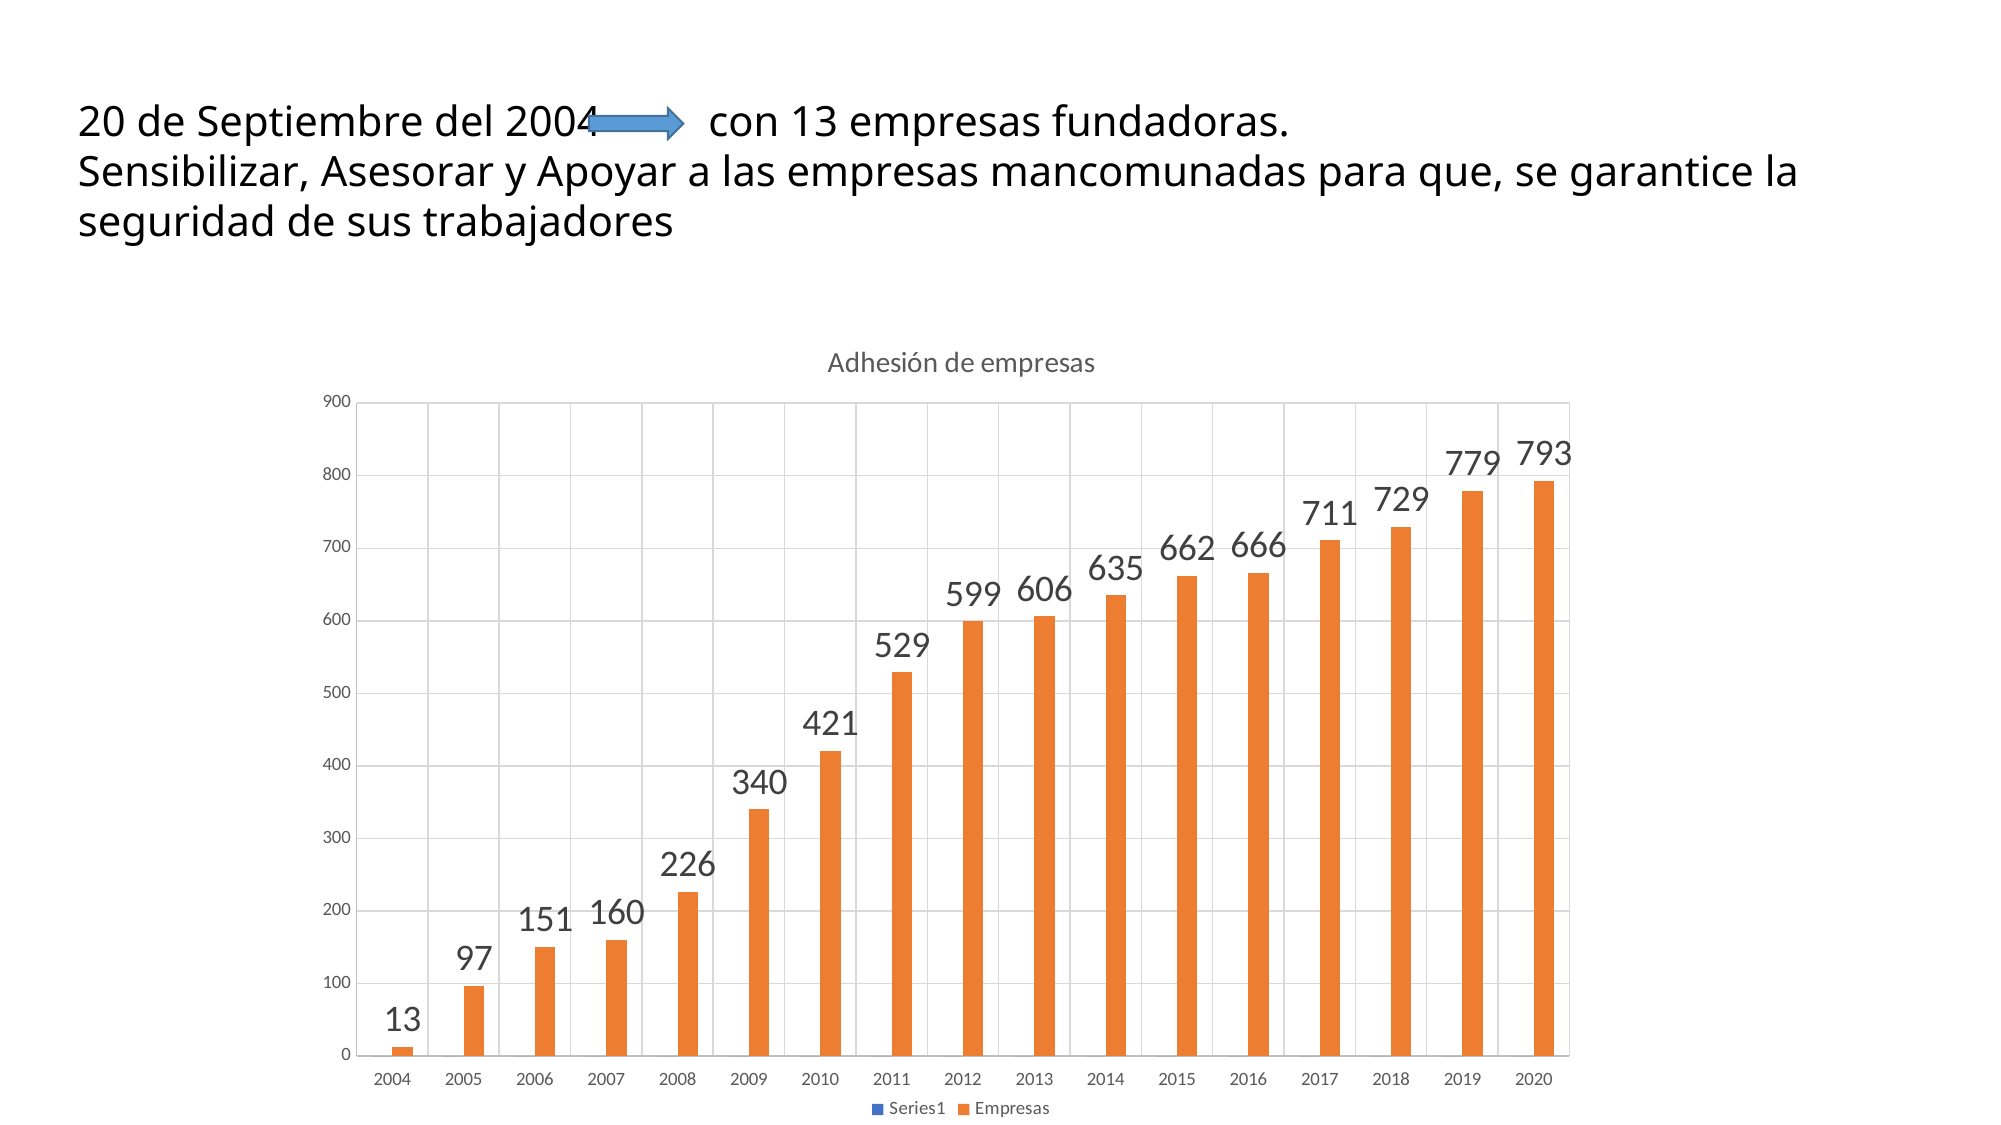

20 de Septiembre del 2004 con 13 empresas fundadoras.
Sensibilizar, Asesorar y Apoyar a las empresas mancomunadas para que, se garantice la seguridad de sus trabajadores
### Chart: Adhesión de empresas
| Category | | Empresas |
|---|---|---|
| 2004 | 0.0 | 13.0 |
| 2005 | 0.0 | 97.0 |
| 2006 | 0.0 | 151.0 |
| 2007 | 0.0 | 160.0 |
| 2008 | 0.0 | 226.0 |
| 2009 | 0.0 | 340.0 |
| 2010 | 0.0 | 421.0 |
| 2011 | 0.0 | 529.0 |
| 2012 | 0.0 | 599.0 |
| 2013 | 0.0 | 606.0 |
| 2014 | 0.0 | 635.0 |
| 2015 | 0.0 | 662.0 |
| 2016 | 0.0 | 666.0 |
| 2017 | 0.0 | 711.0 |
| 2018 | 0.0 | 729.0 |
| 2019 | 0.0 | 779.0 |
| 2020 | 0.0 | 793.0 |